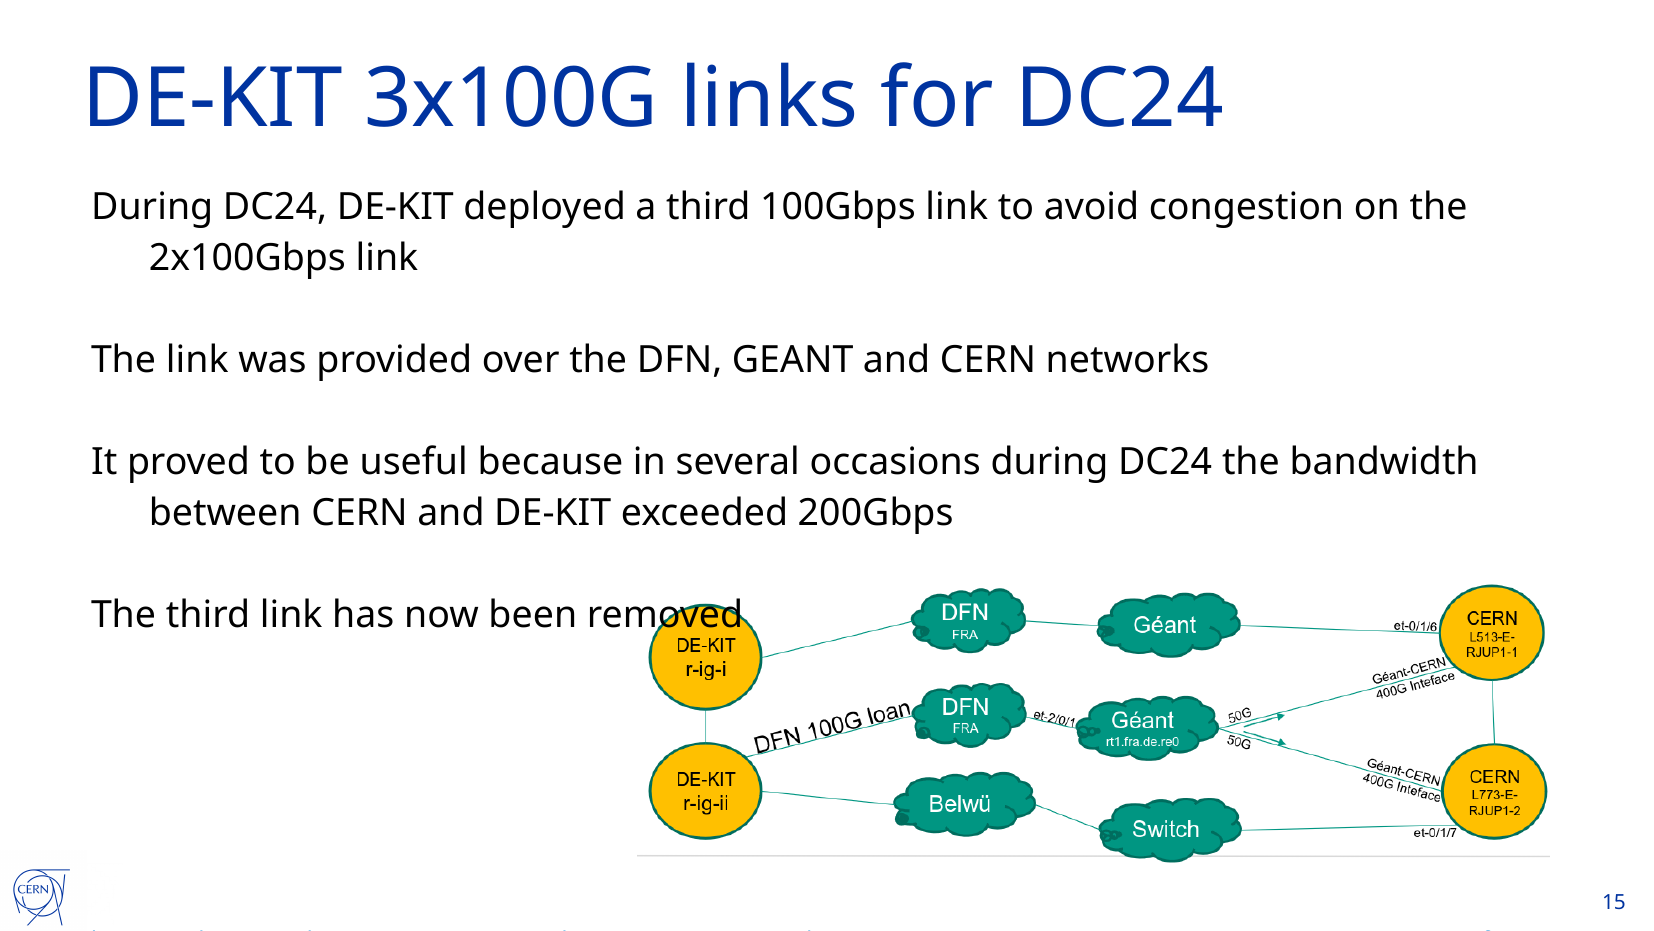

# DE-KIT 3x100G links for DC24
During DC24, DE-KIT deployed a third 100Gbps link to avoid congestion on the 2x100Gbps link
The link was provided over the DFN, GEANT and CERN networks
It proved to be useful because in several occasions during DC24 the bandwidth between CERN and DE-KIT exceeded 200Gbps
The third link has now been removed
https://indico.cern.ch/event/1349135/contributions/5828521/attachments/2834777/4953603/DE-KIT%203x100G%20LHCOPN%20for%20DC24%20-v.01.pdf
15